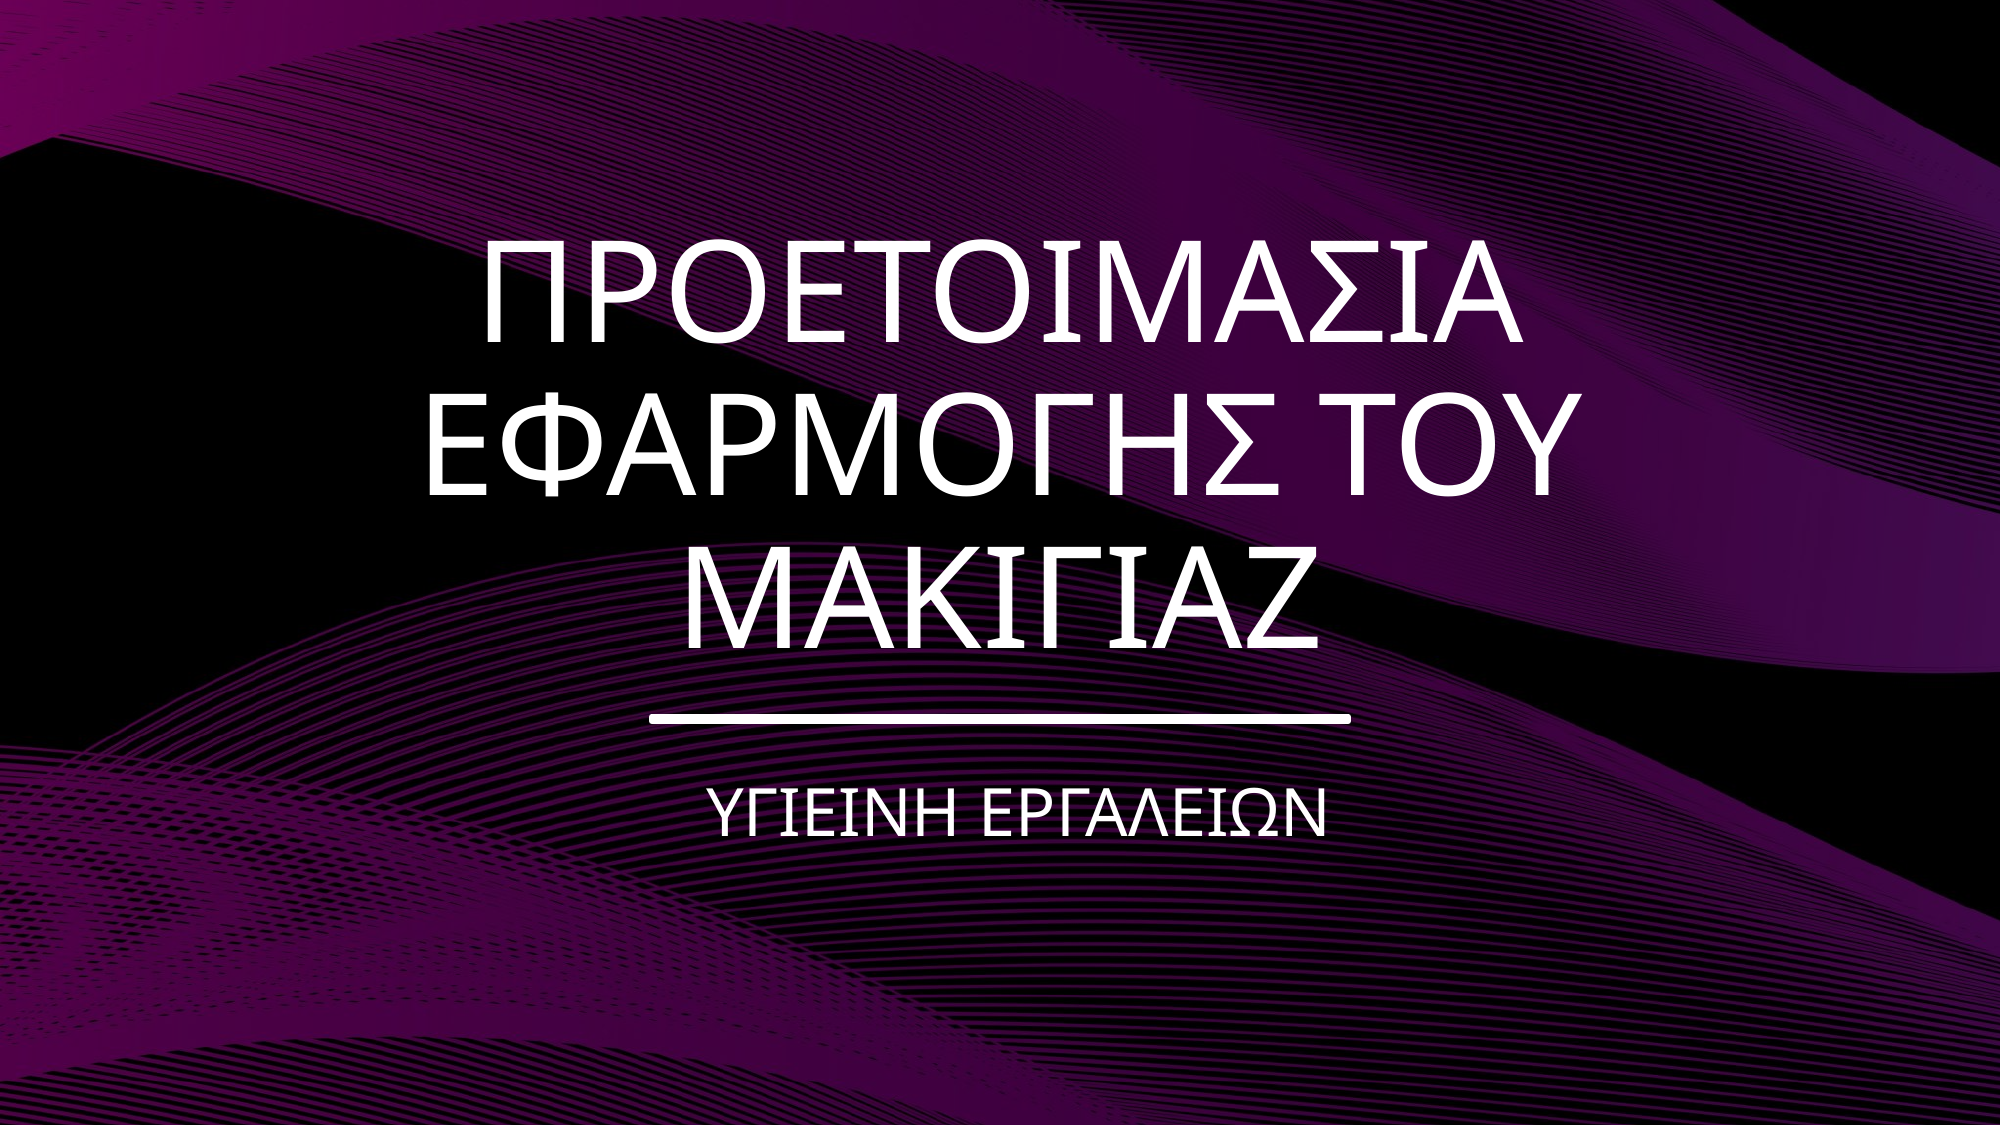

# ΠΡΟΕΤΟΙΜΑΣΙΑ ΕΦΑΡΜΟΓΗΣ ΤΟΥ ΜΑΚΙΓΙΑΖ
ΥΓΙΕΙΝΗ ΕΡΓΑΛΕΙΩΝ